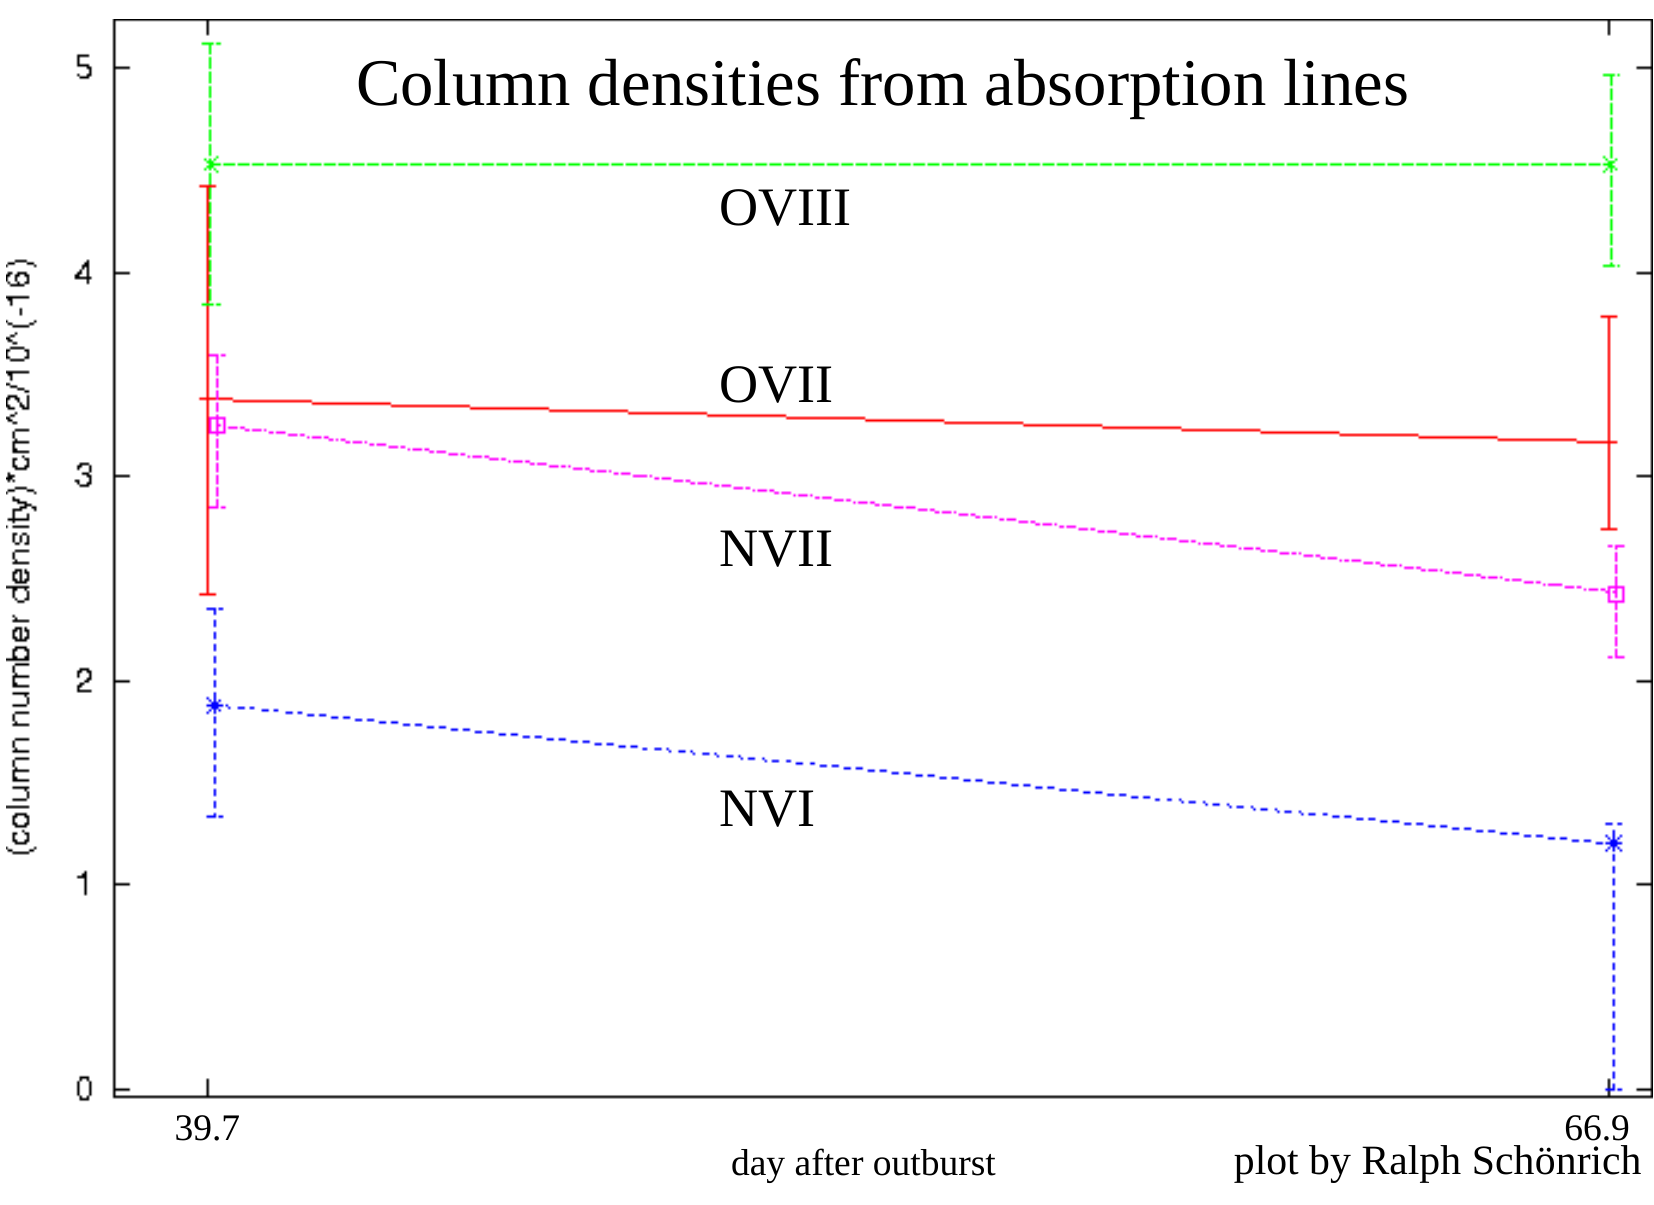

Column densities from absorption lines
OVIII
OVII
NVII
NVI
39.7
66.9
plot by Ralph Schönrich
day after outburst